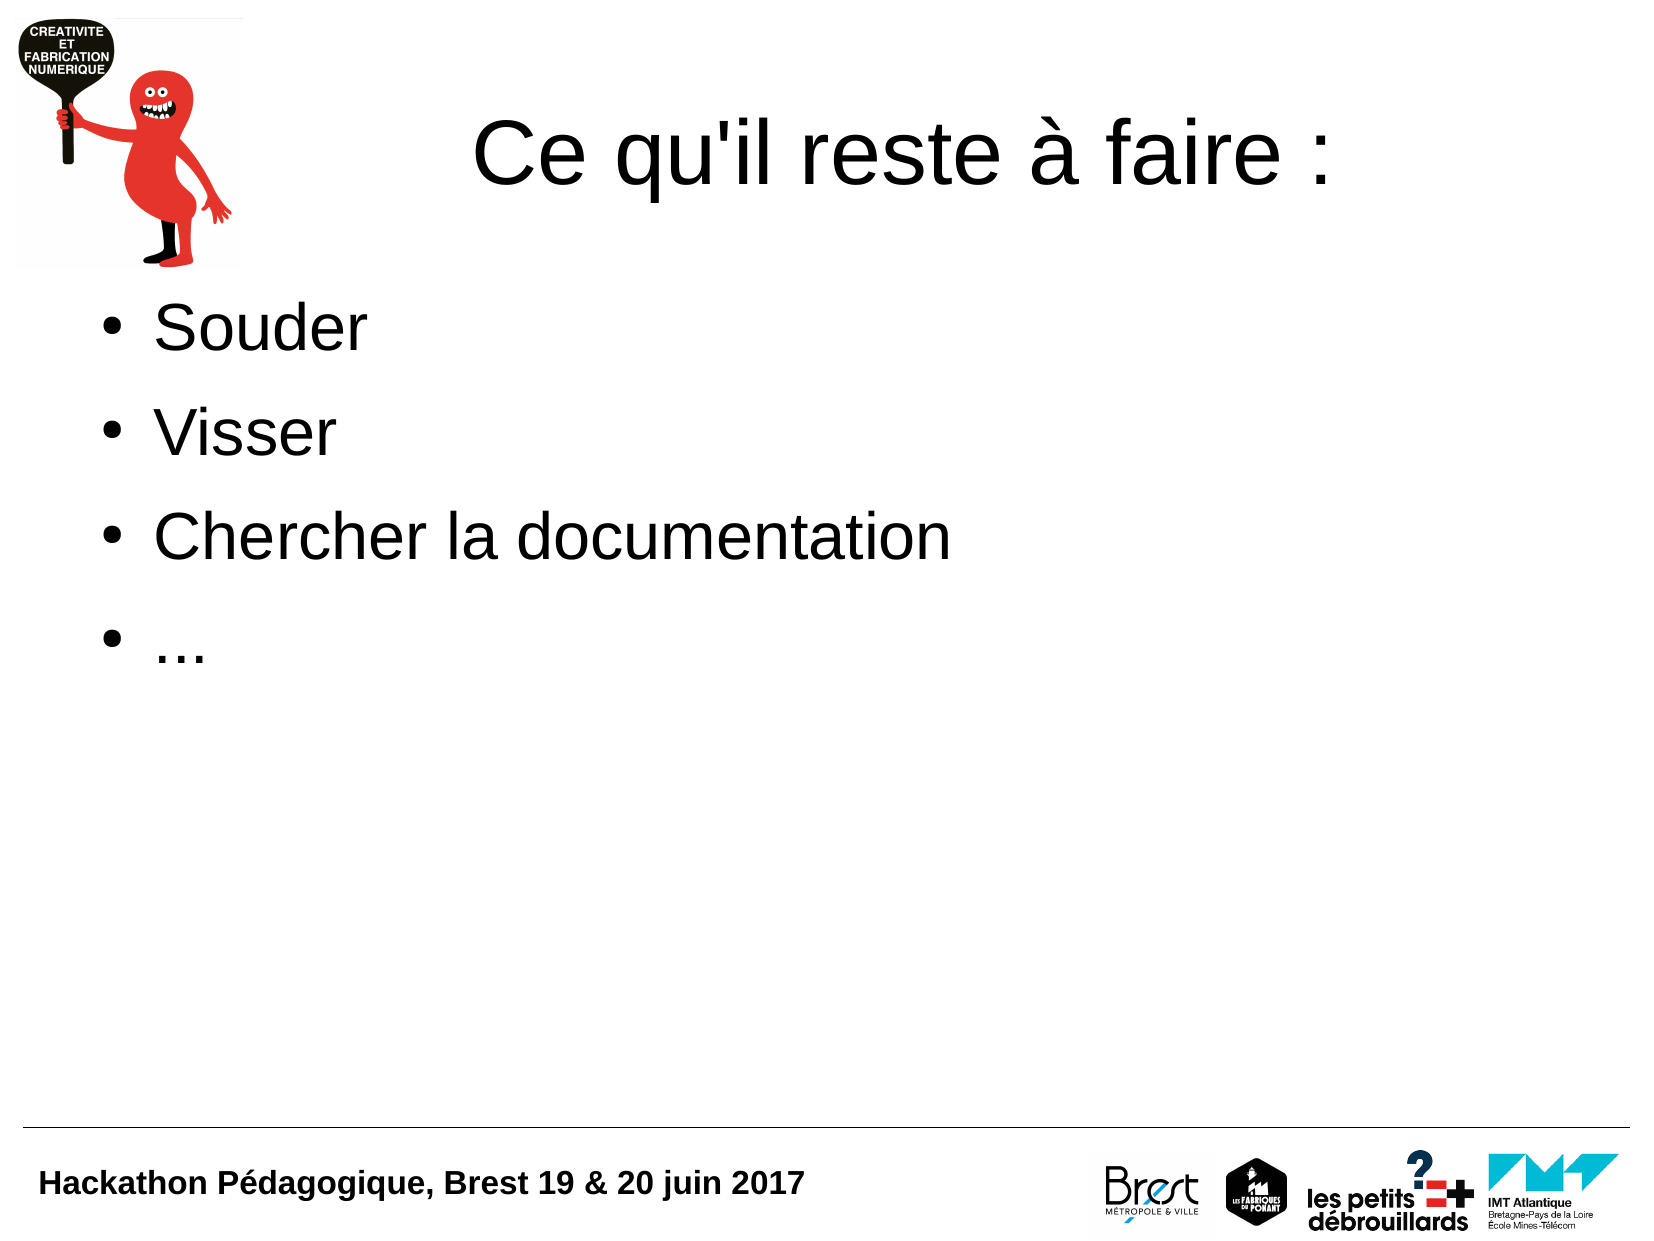

# Ce qu'il reste à faire :
Souder
Visser
Chercher la documentation
...
Hackathon Pédagogique, Brest 19 & 20 juin 2017